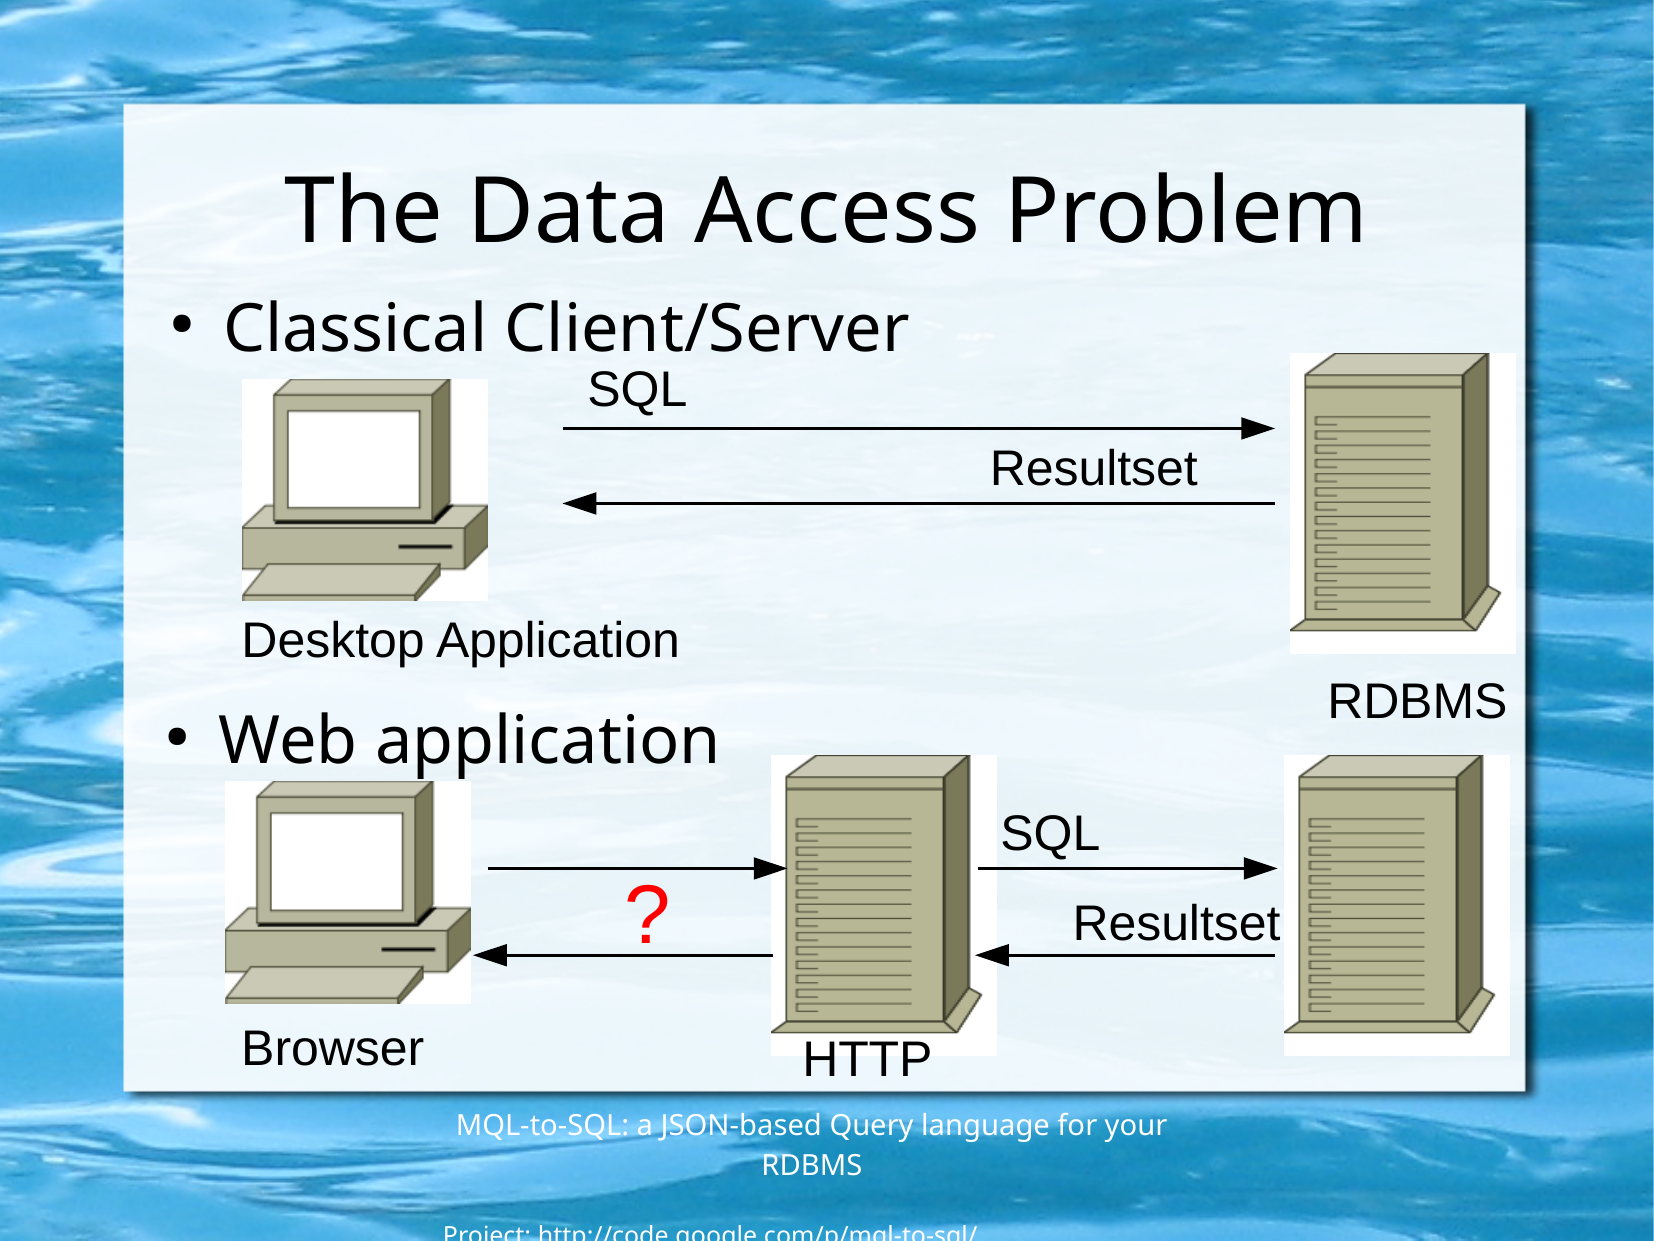

# The Data Access Problem
Classical Client/Server
SQL
Resultset
Desktop Application
RDBMS
Web application
SQL
?
Resultset
Browser
HTTP